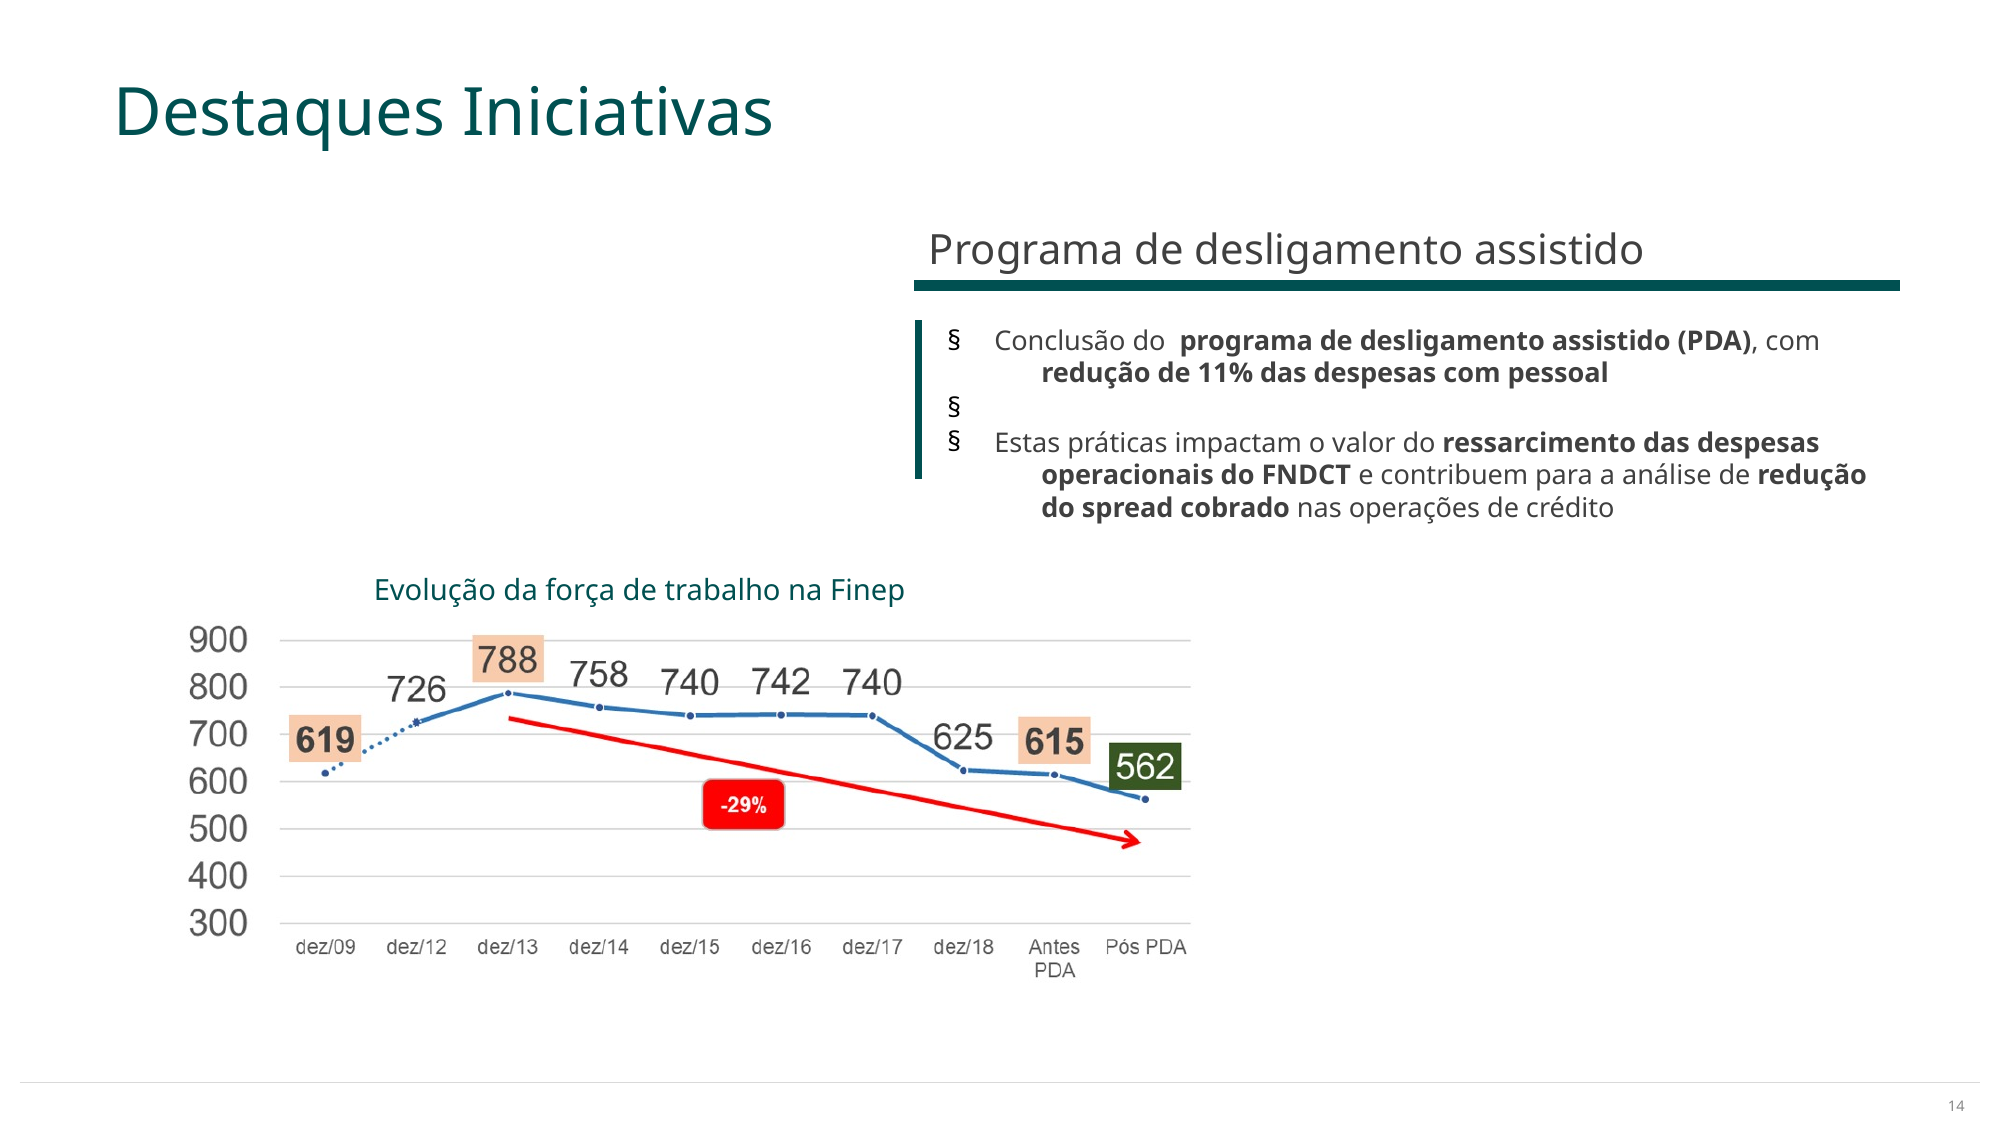

# Destaques Iniciativas
Programa de desligamento assistido
Conclusão do programa de desligamento assistido (PDA), com redução de 11% das despesas com pessoal
Estas práticas impactam o valor do ressarcimento das despesas operacionais do FNDCT e contribuem para a análise de redução do spread cobrado nas operações de crédito
Evolução da força de trabalho na Finep